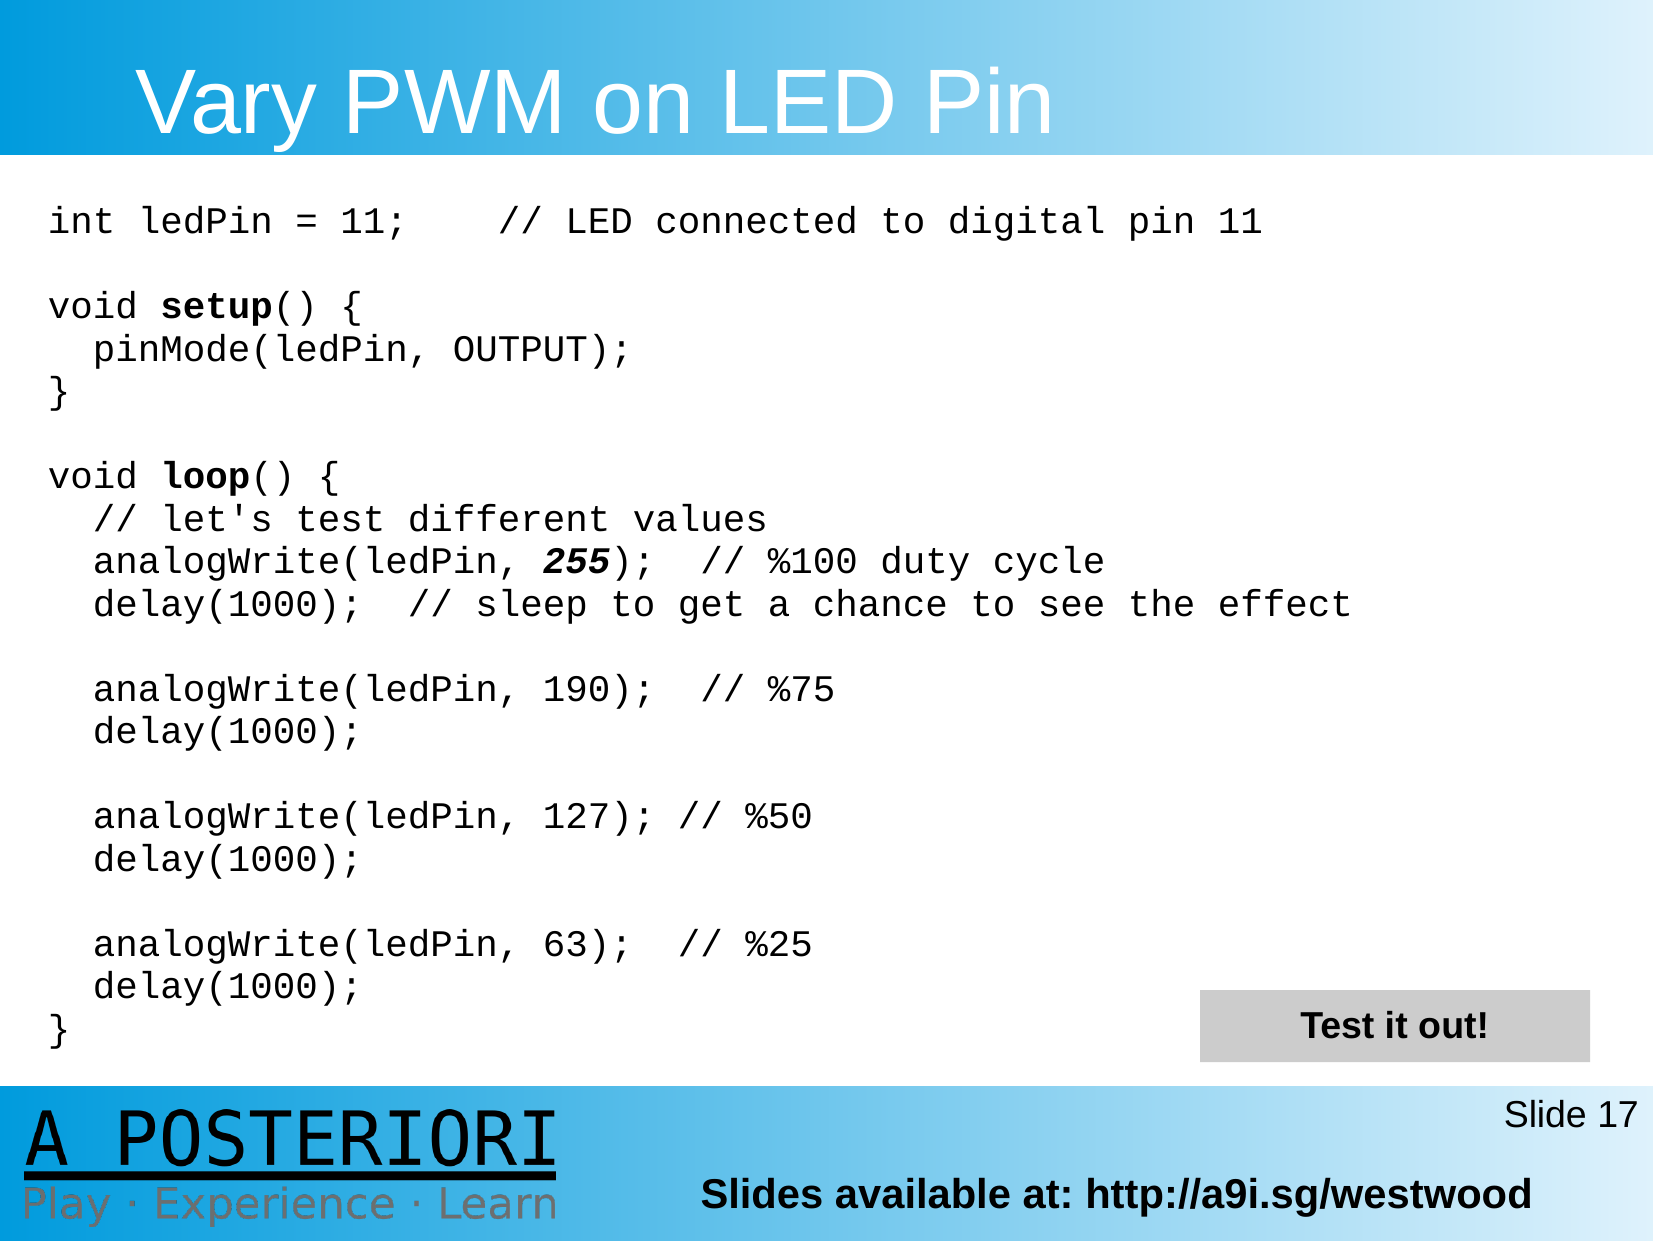

# Vary PWM on LED Pin
int ledPin = 11; // LED connected to digital pin 11
void setup() {
 pinMode(ledPin, OUTPUT);
}
void loop() {
 // let's test different values
 analogWrite(ledPin, 255); // %100 duty cycle
 delay(1000); // sleep to get a chance to see the effect
 analogWrite(ledPin, 190); // %75
 delay(1000);
 analogWrite(ledPin, 127); // %50
 delay(1000);
 analogWrite(ledPin, 63); // %25
 delay(1000);
}
Test it out!